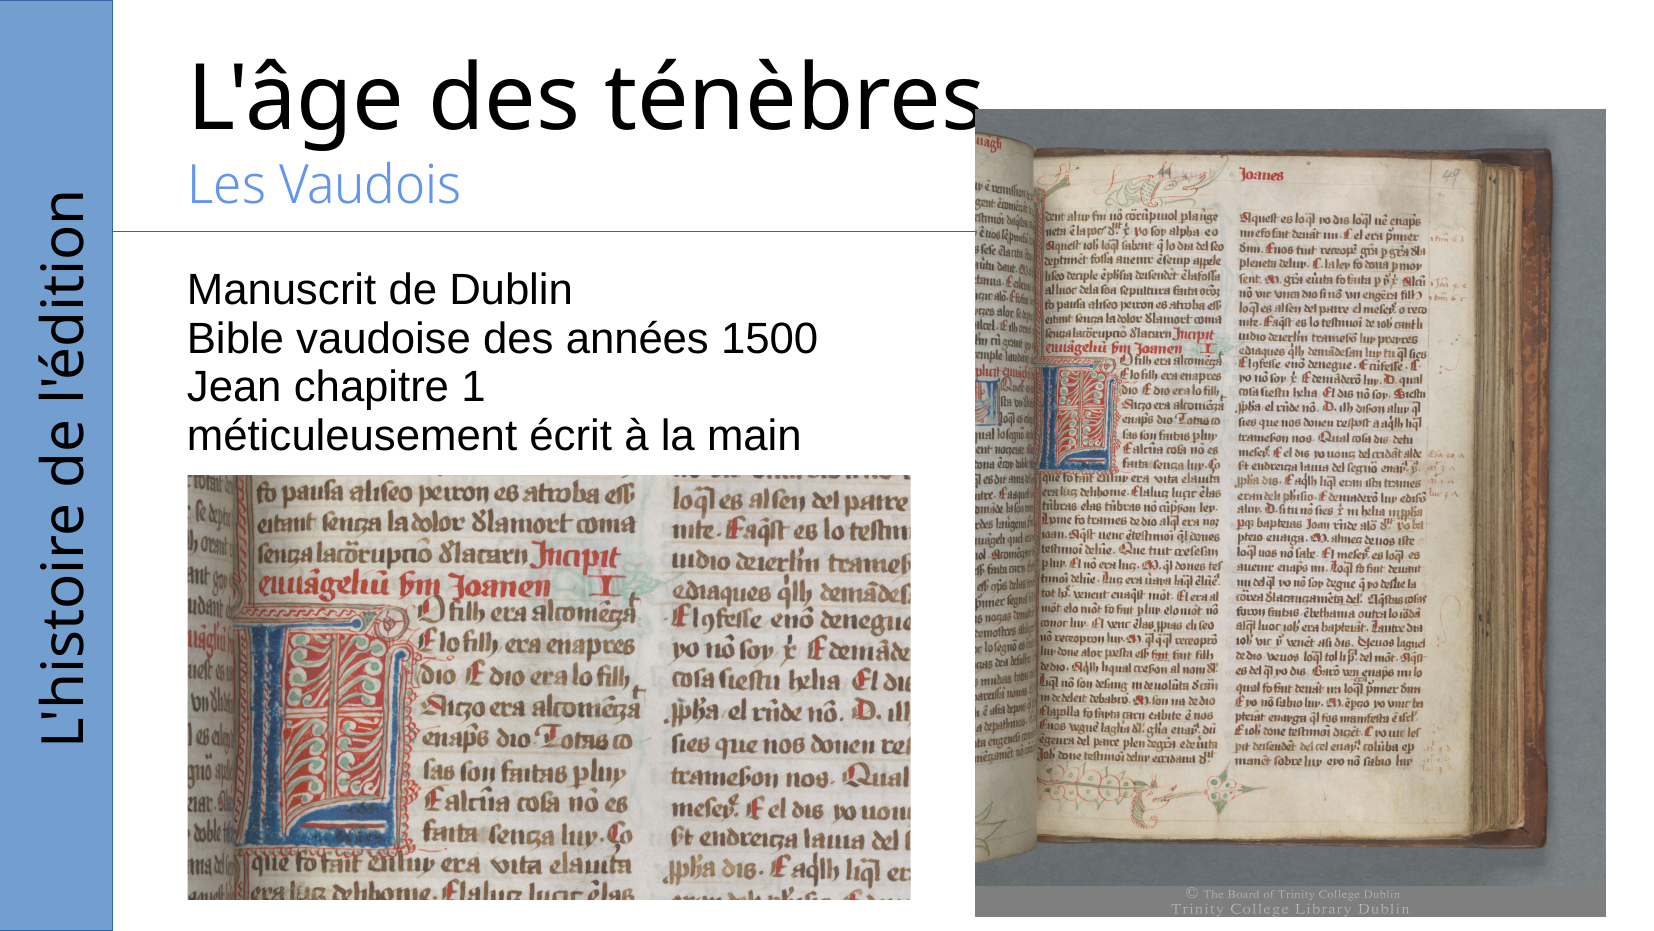

# L'âge des ténèbres
Les Vaudois
Manuscrit de Dublin
Bible vaudoise des années 1500
Jean chapitre 1
méticuleusement écrit à la main
L'histoire de l'édition